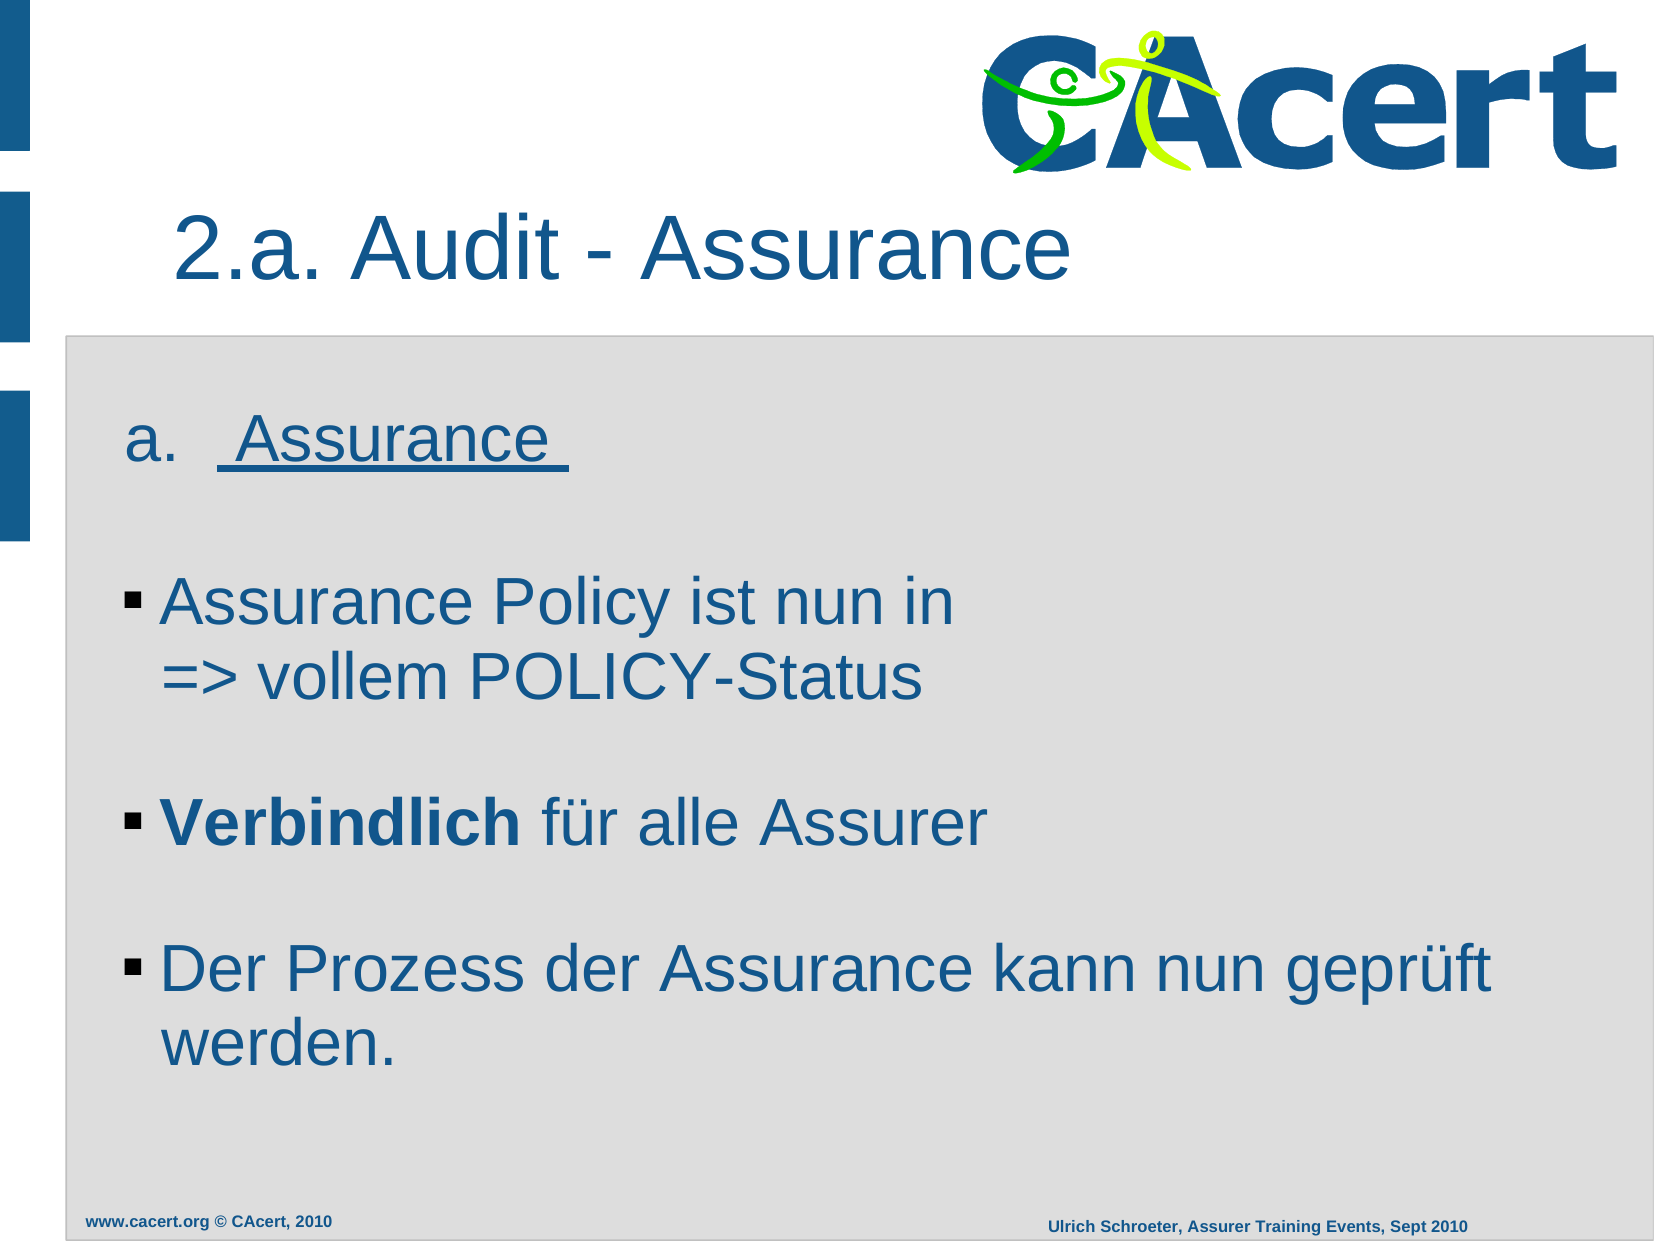

2.a. Audit - Assurance
a. Assurance
 Assurance Policy ist nun in
 => vollem POLICY-Status
 Verbindlich für alle Assurer
 Der Prozess der Assurance kann nun geprüft
 werden.